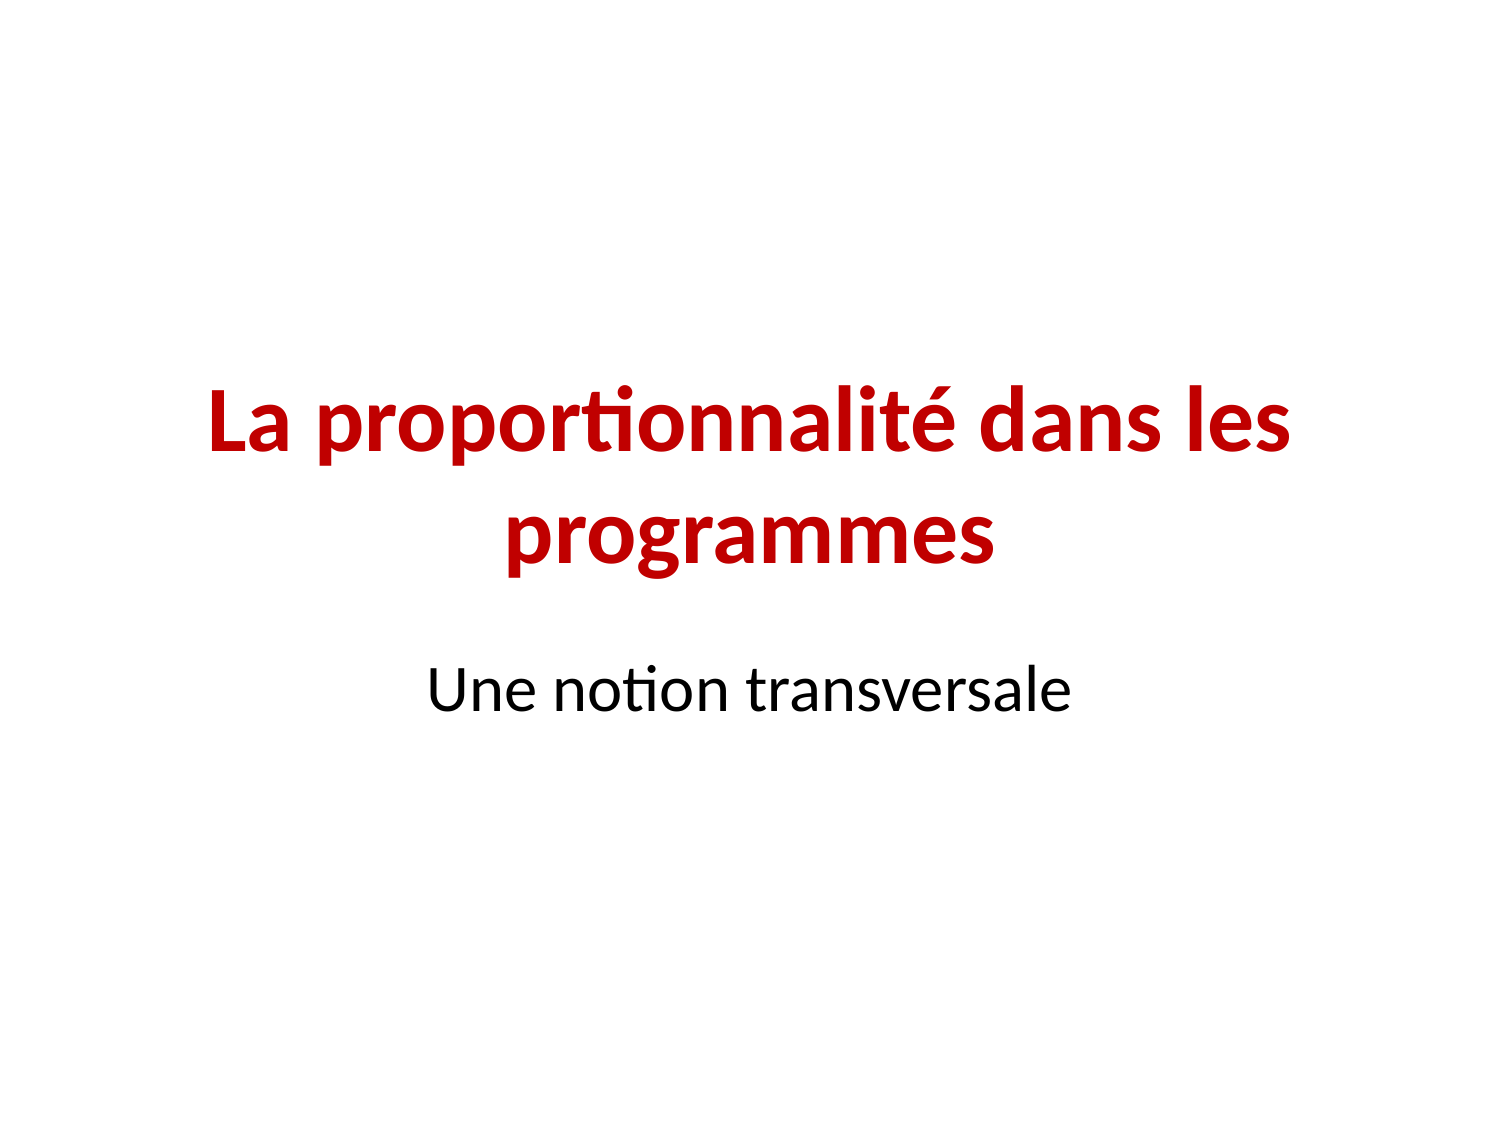

# La proportionnalité dans les programmes
Une notion transversale